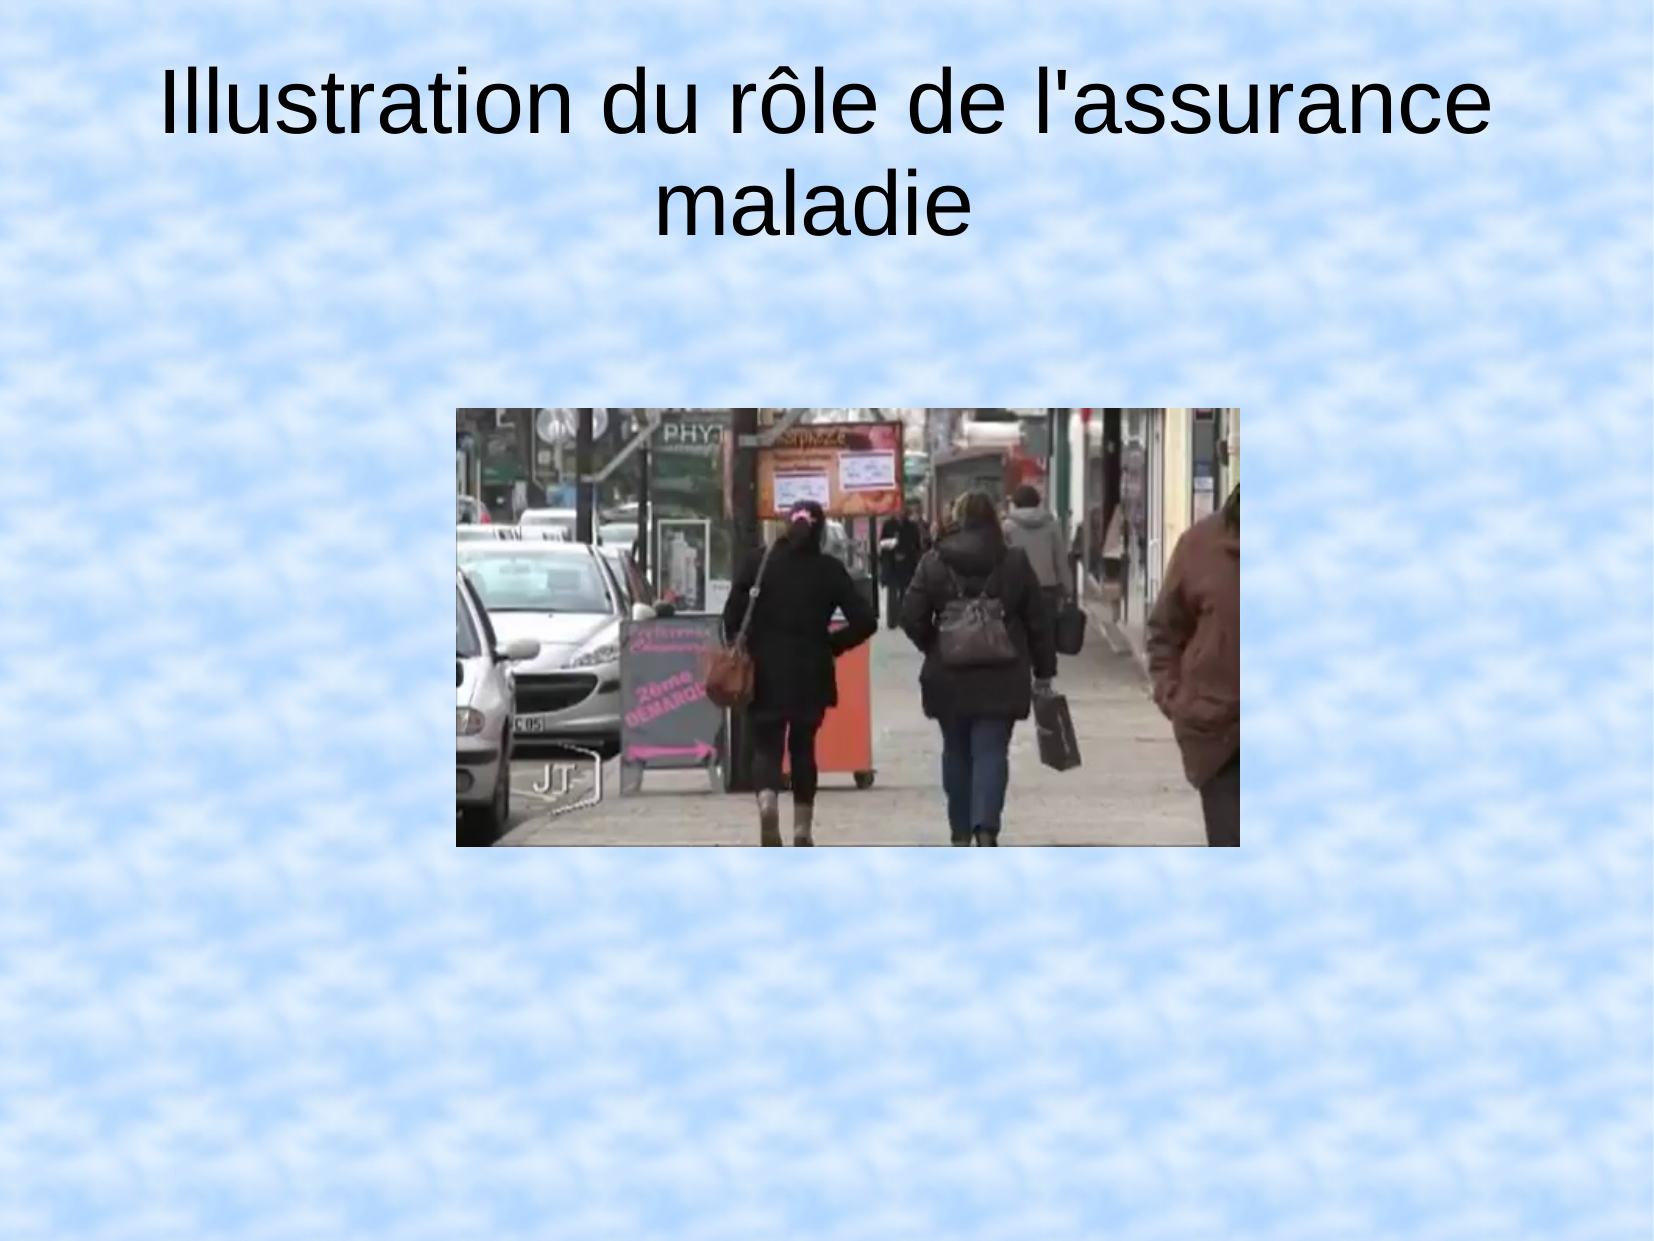

# Illustration du rôle de l'assurance maladie